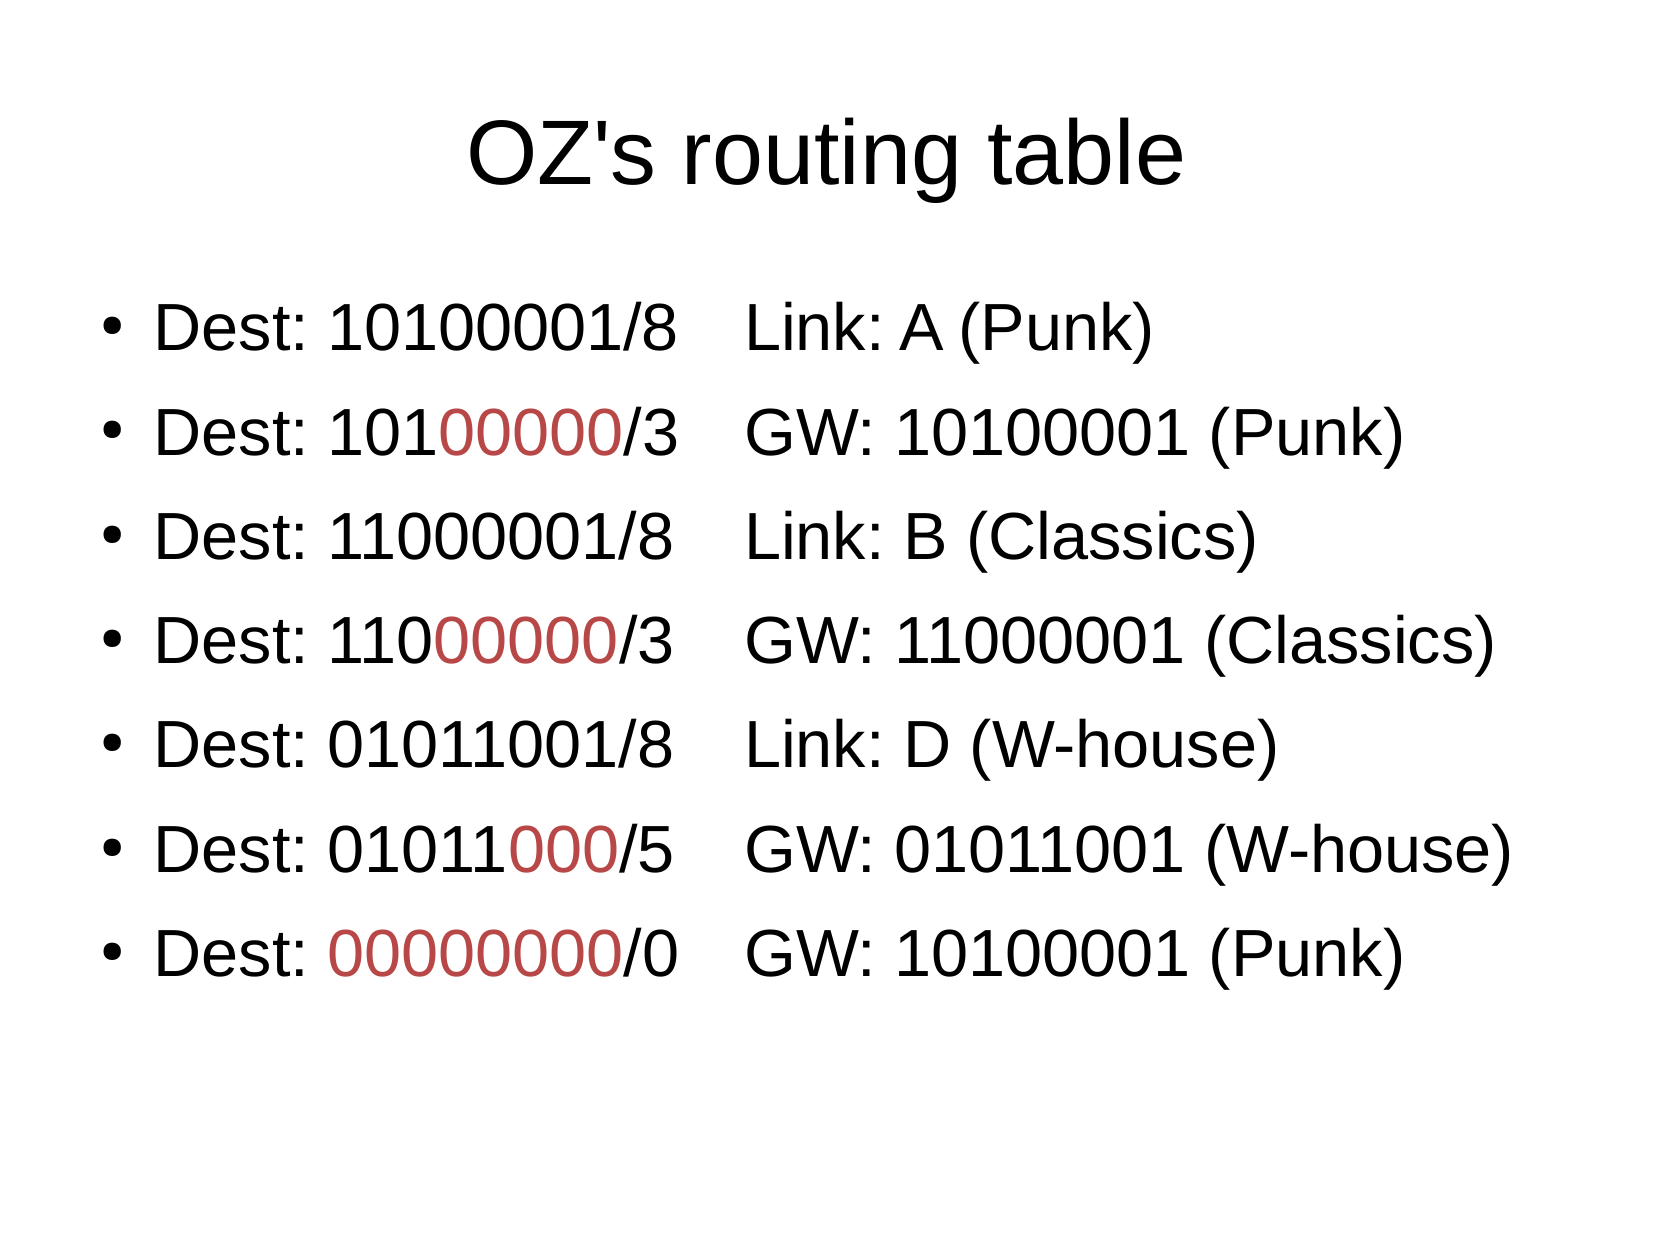

# OZ's routing table
Dest: 10100001/8	Link: A (Punk)
Dest: 10100000/3	GW: 10100001 (Punk)
Dest: 11000001/8	Link: B (Classics)
Dest: 11000000/3	GW: 11000001 (Classics)
Dest: 01011001/8	Link: D (W-house)
Dest: 01011000/5	GW: 01011001 (W-house)
Dest: 00000000/0	GW: 10100001 (Punk)